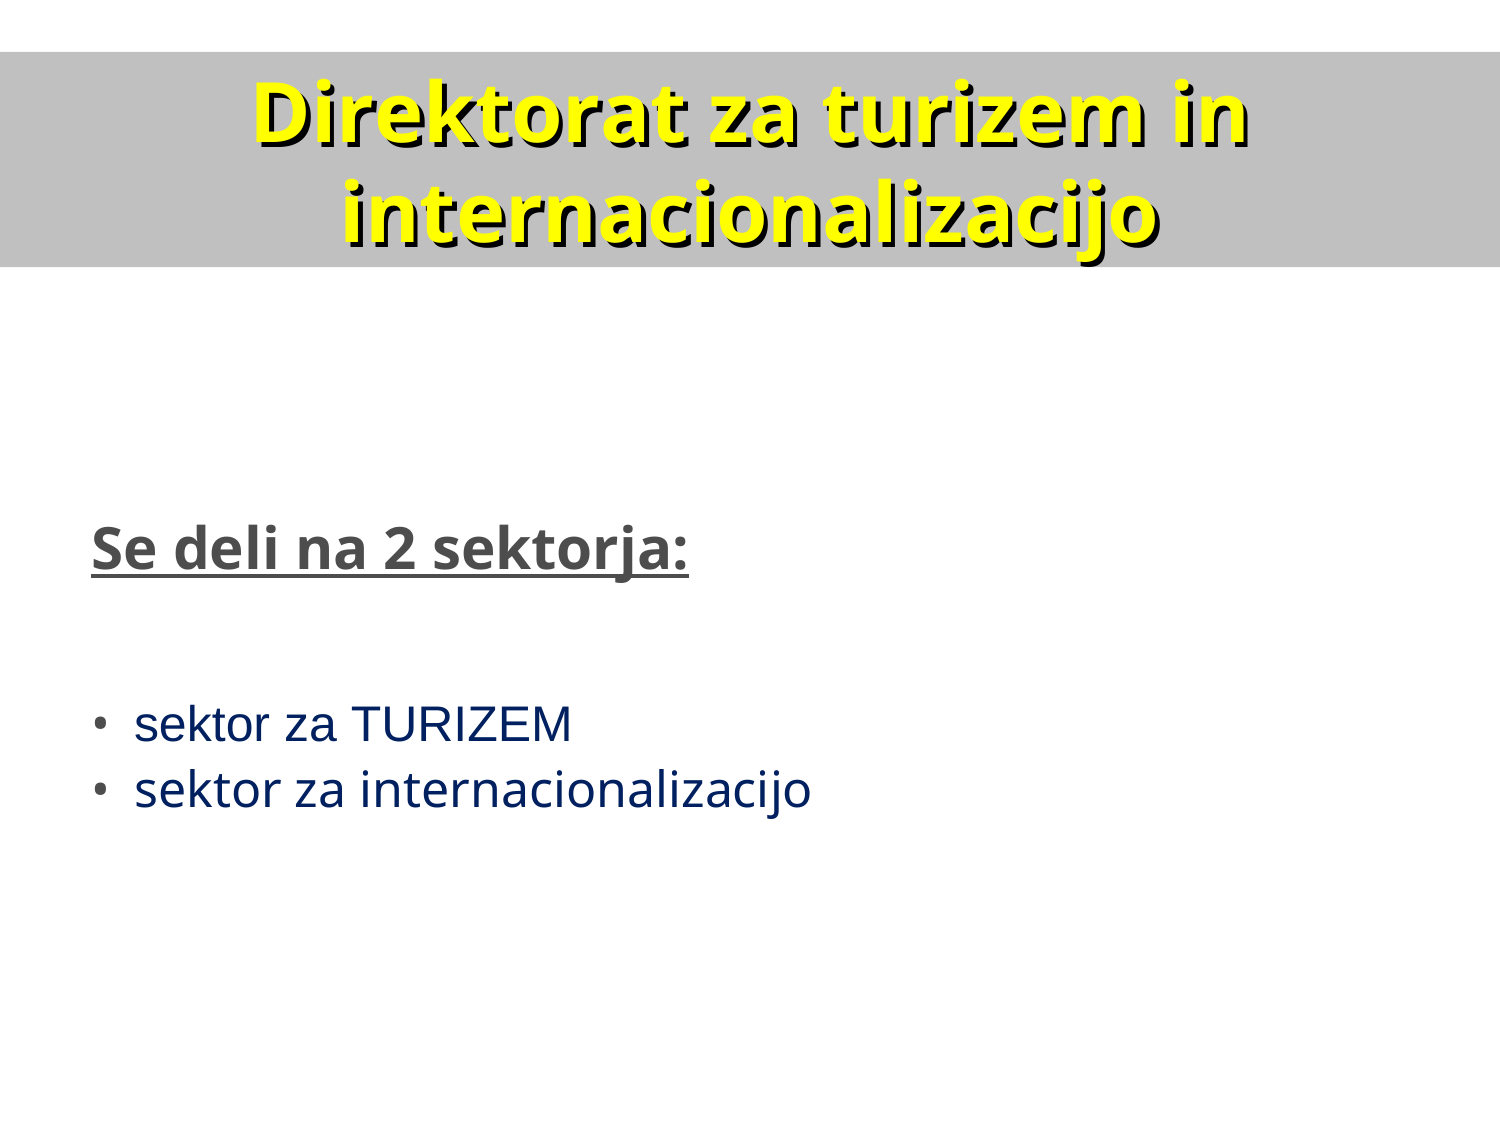

Direktorat za turizem in internacionalizacijo
Se deli na 2 sektorja:
sektor za TURIZEM
sektor za internacionalizacijo